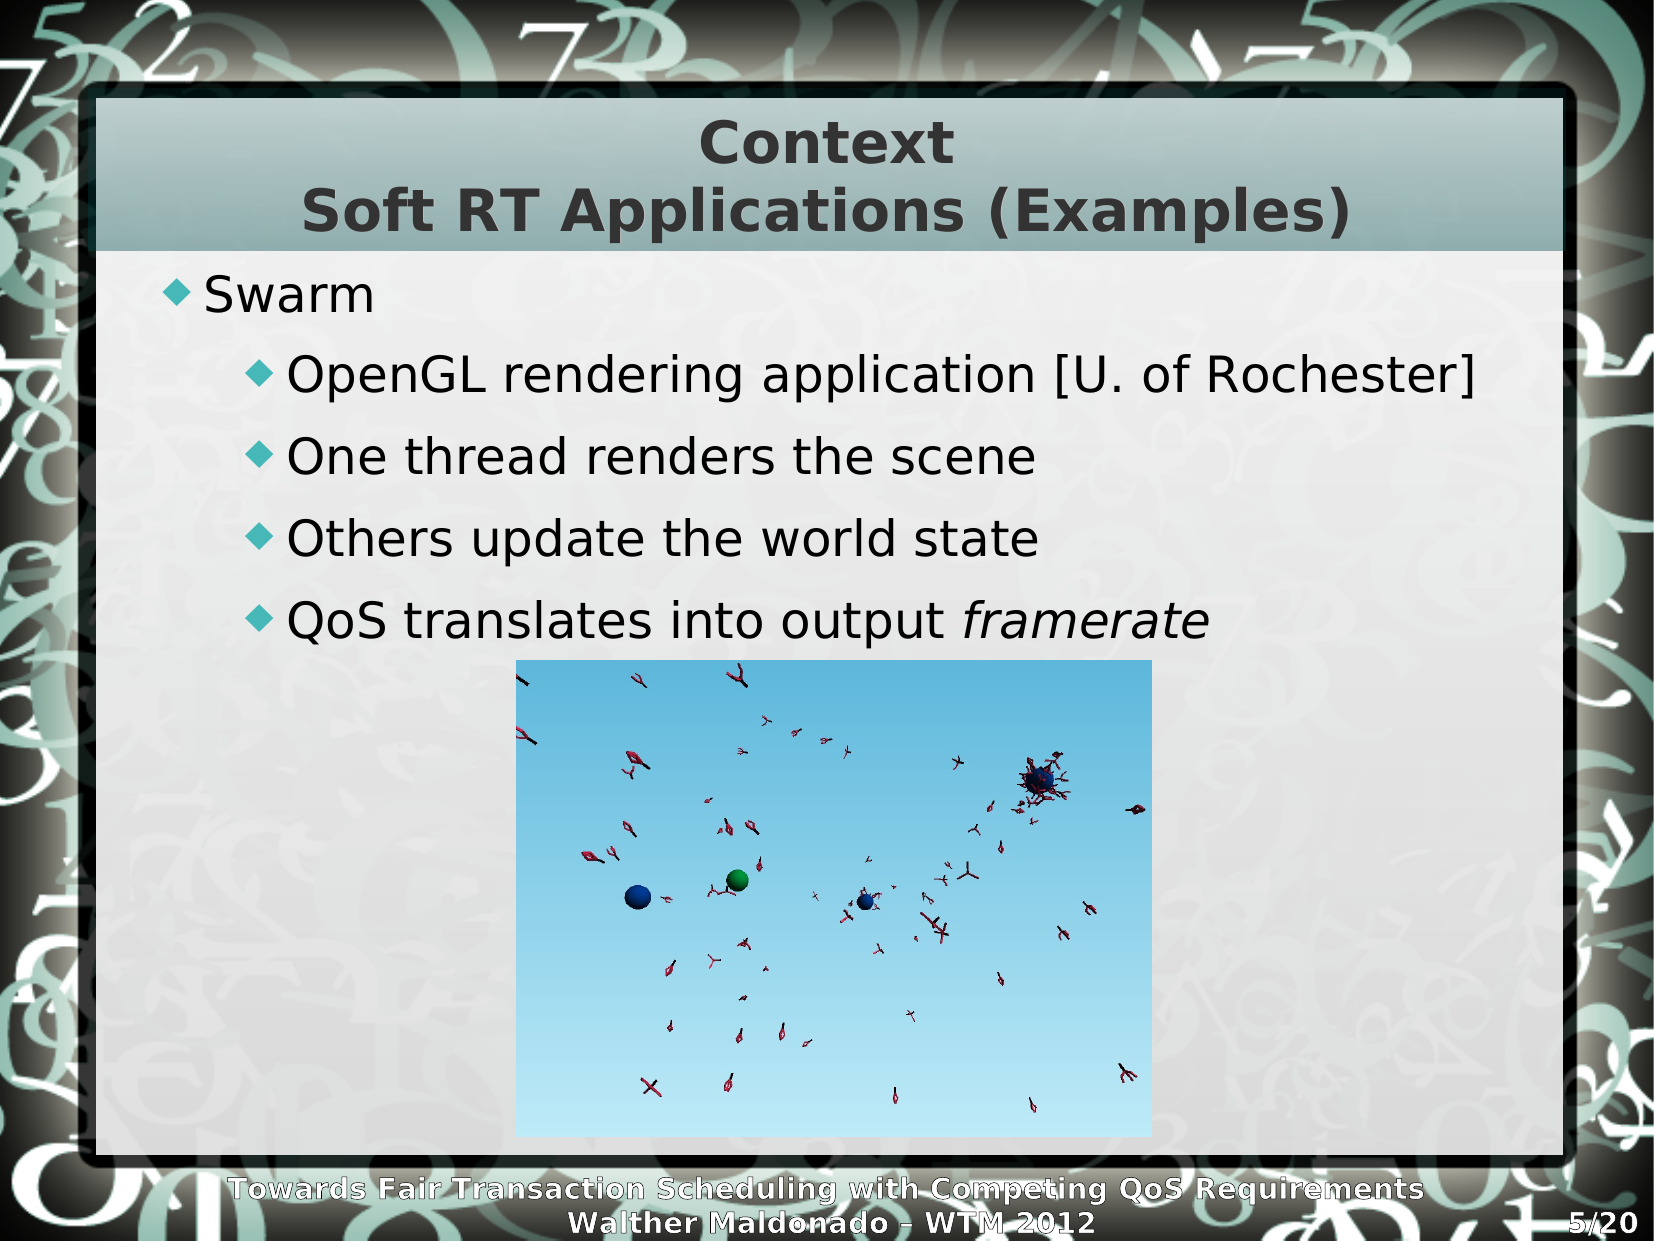

# Context Soft RT Applications (Examples)
Swarm
OpenGL rendering application [U. of Rochester]
One thread renders the scene
Others update the world state
QoS translates into output framerate
5